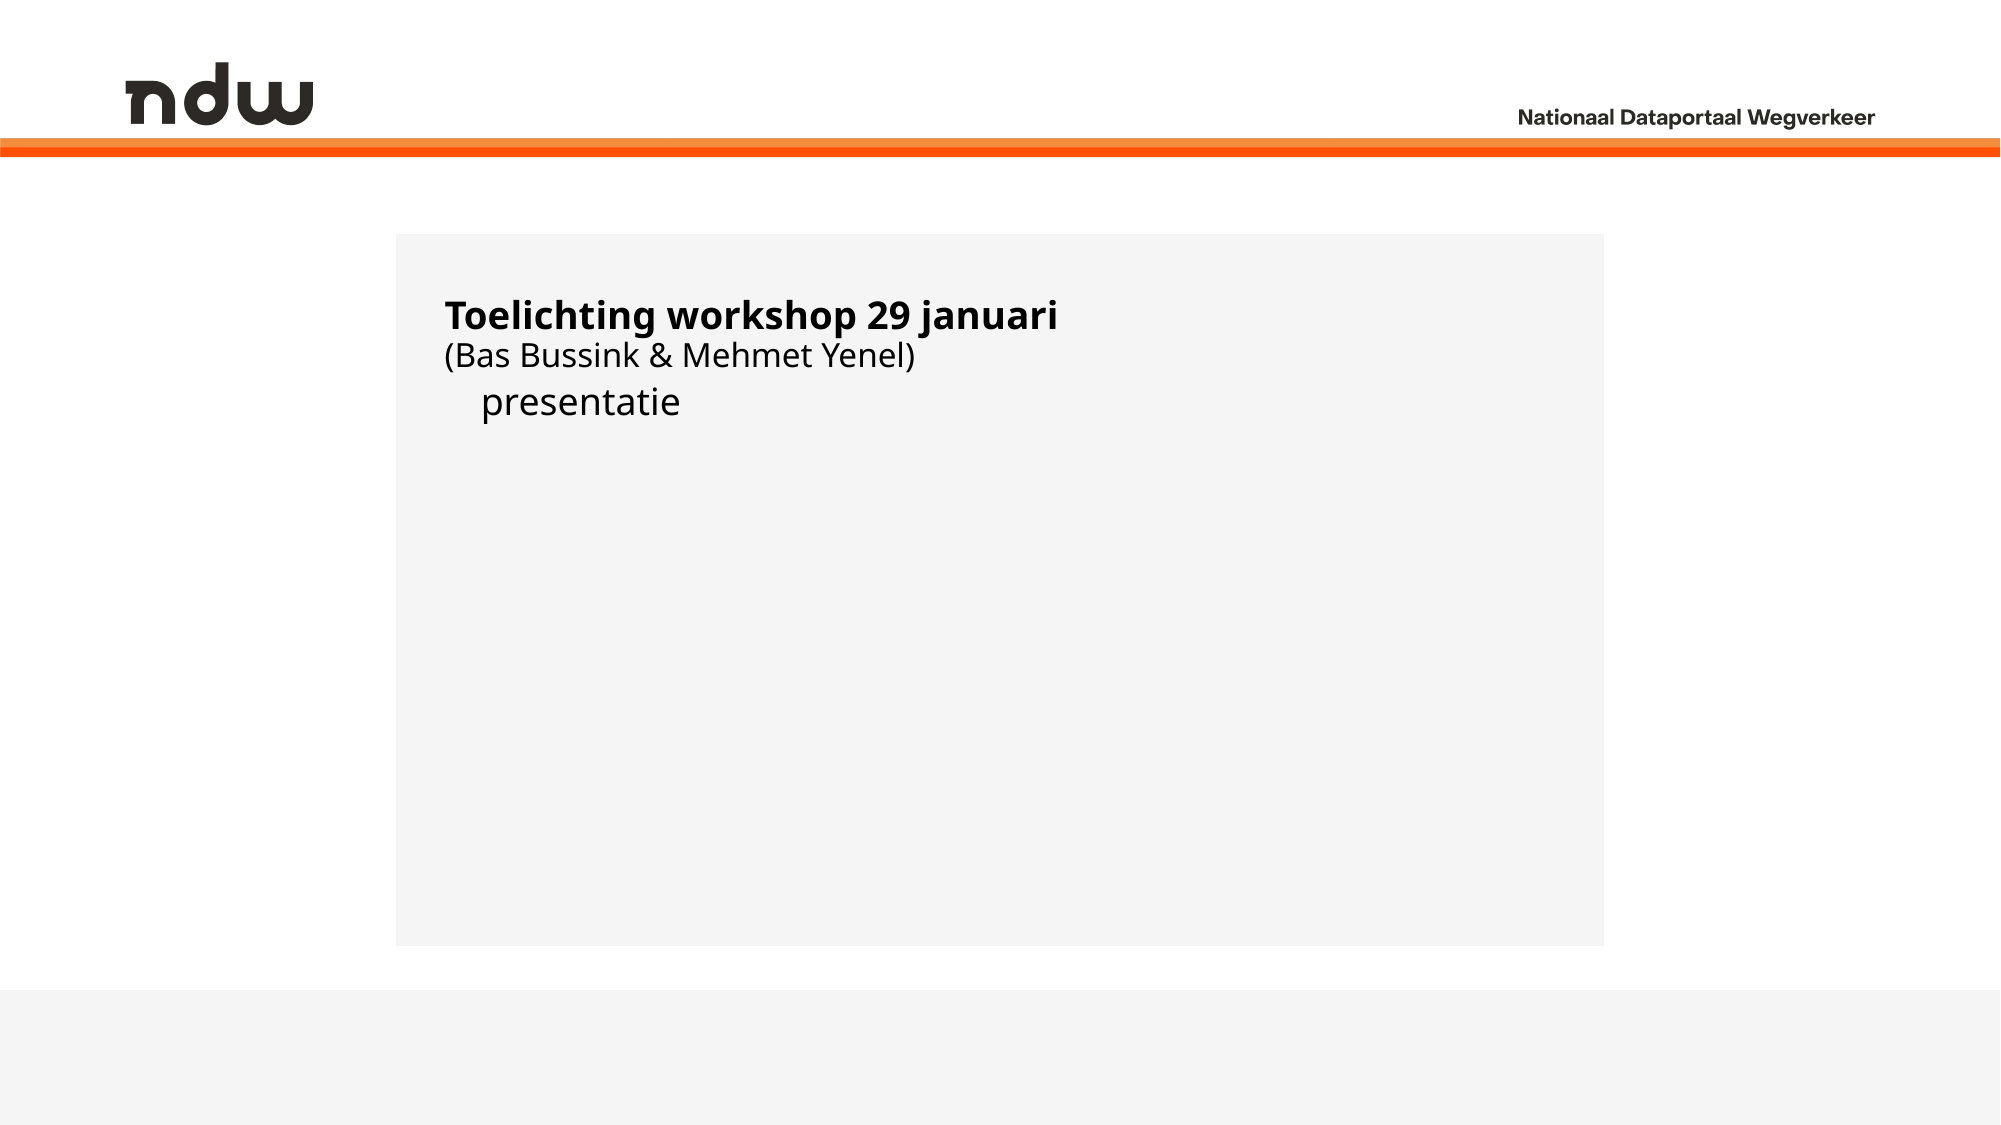

Toelichting workshop 29 januari
(Bas Bussink & Mehmet Yenel)
# presentatie